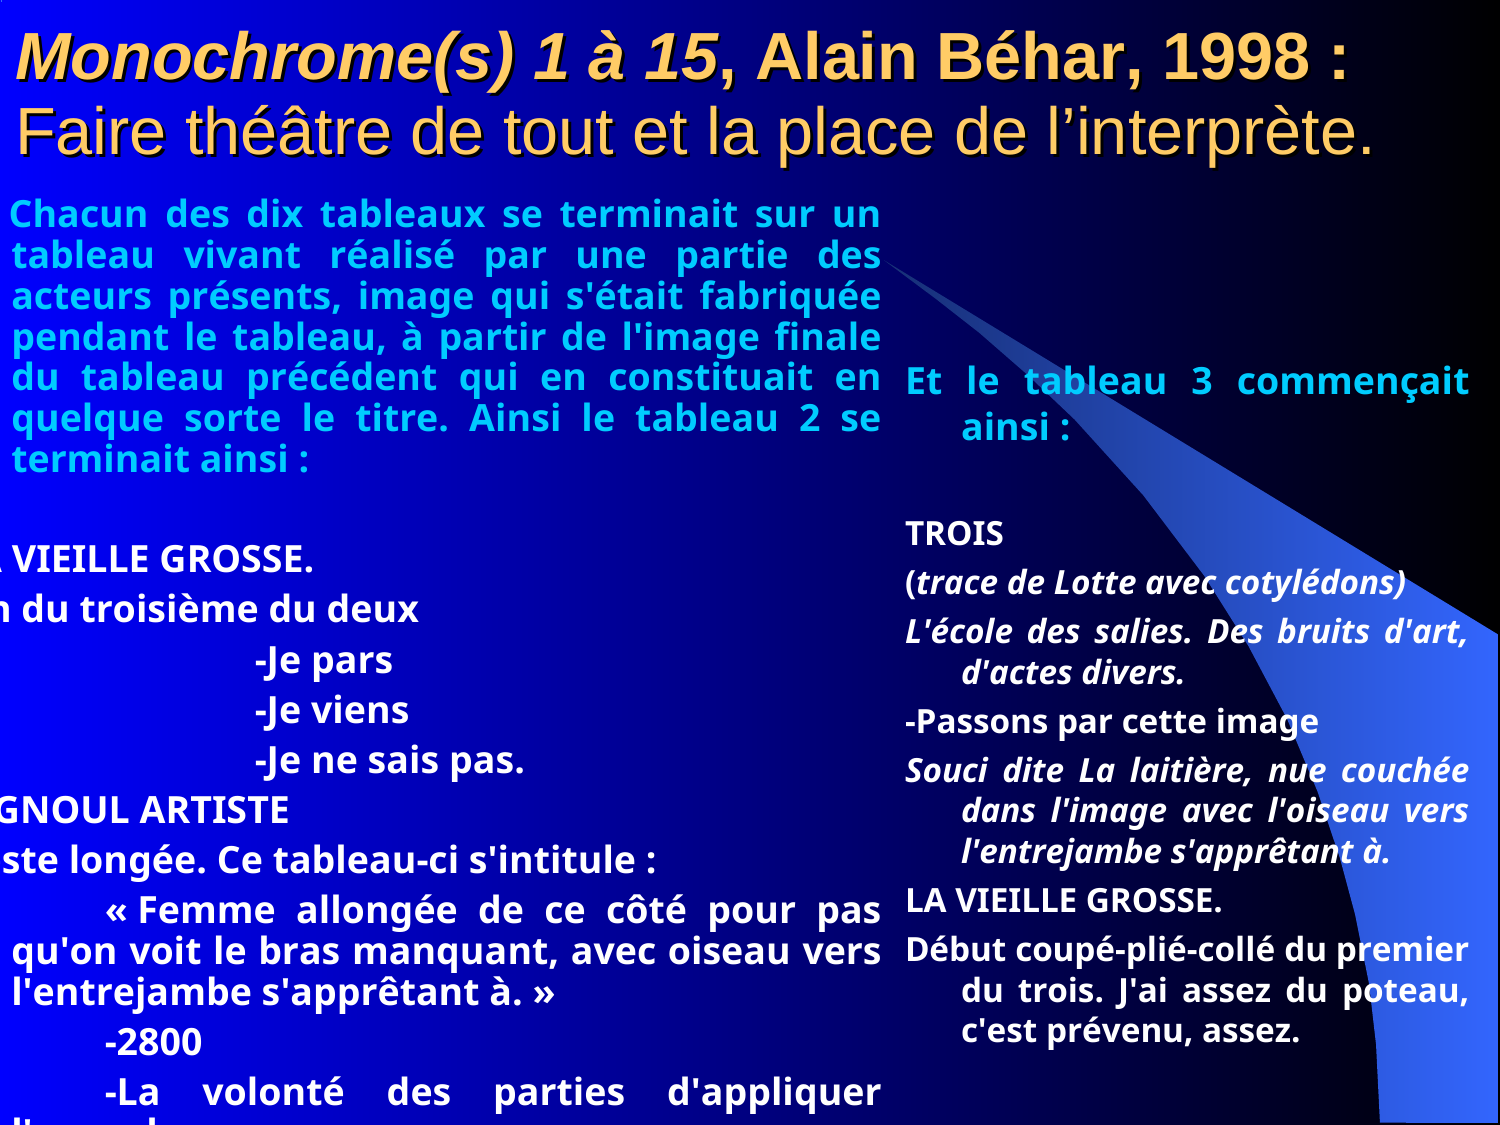

# Monochrome(s) 1 à 15, Alain Béhar, 1998 : Faire théâtre de tout et la place de l’interprète.
1/ Chacun des dix tableaux se terminait sur un tableau vivant réalisé par une partie des acteurs présents, image qui s'était fabriquée pendant le tableau, à partir de l'image finale du tableau précédent qui en constituait en quelque sorte le titre. Ainsi le tableau 2 se terminait ainsi :
LA VIEILLE GROSSE.
Fin du troisième du deux
		-Je pars
		-Je viens
		-Je ne sais pas.
PIGNOUL ARTISTE
Reste longée. Ce tableau-ci s'intitule :
	« Femme allongée de ce côté pour pas qu'on voit le bras manquant, avec oiseau vers l'entrejambe s'apprêtant à. »
	-2800
	-La volonté des parties d'appliquer l'accord.
LE CHOEUR DES NEUF (où qu'ils soient)
Tant mieux.
-Passons par cette image.
Et le tableau 3 commençait ainsi :
TROIS
(trace de Lotte avec cotylédons)
L'école des salies. Des bruits d'art, d'actes divers.
-Passons par cette image
Souci dite La laitière, nue couchée dans l'image avec l'oiseau vers l'entrejambe s'apprêtant à.
LA VIEILLE GROSSE.
Début coupé-plié-collé du premier du trois. J'ai assez du poteau, c'est prévenu, assez.